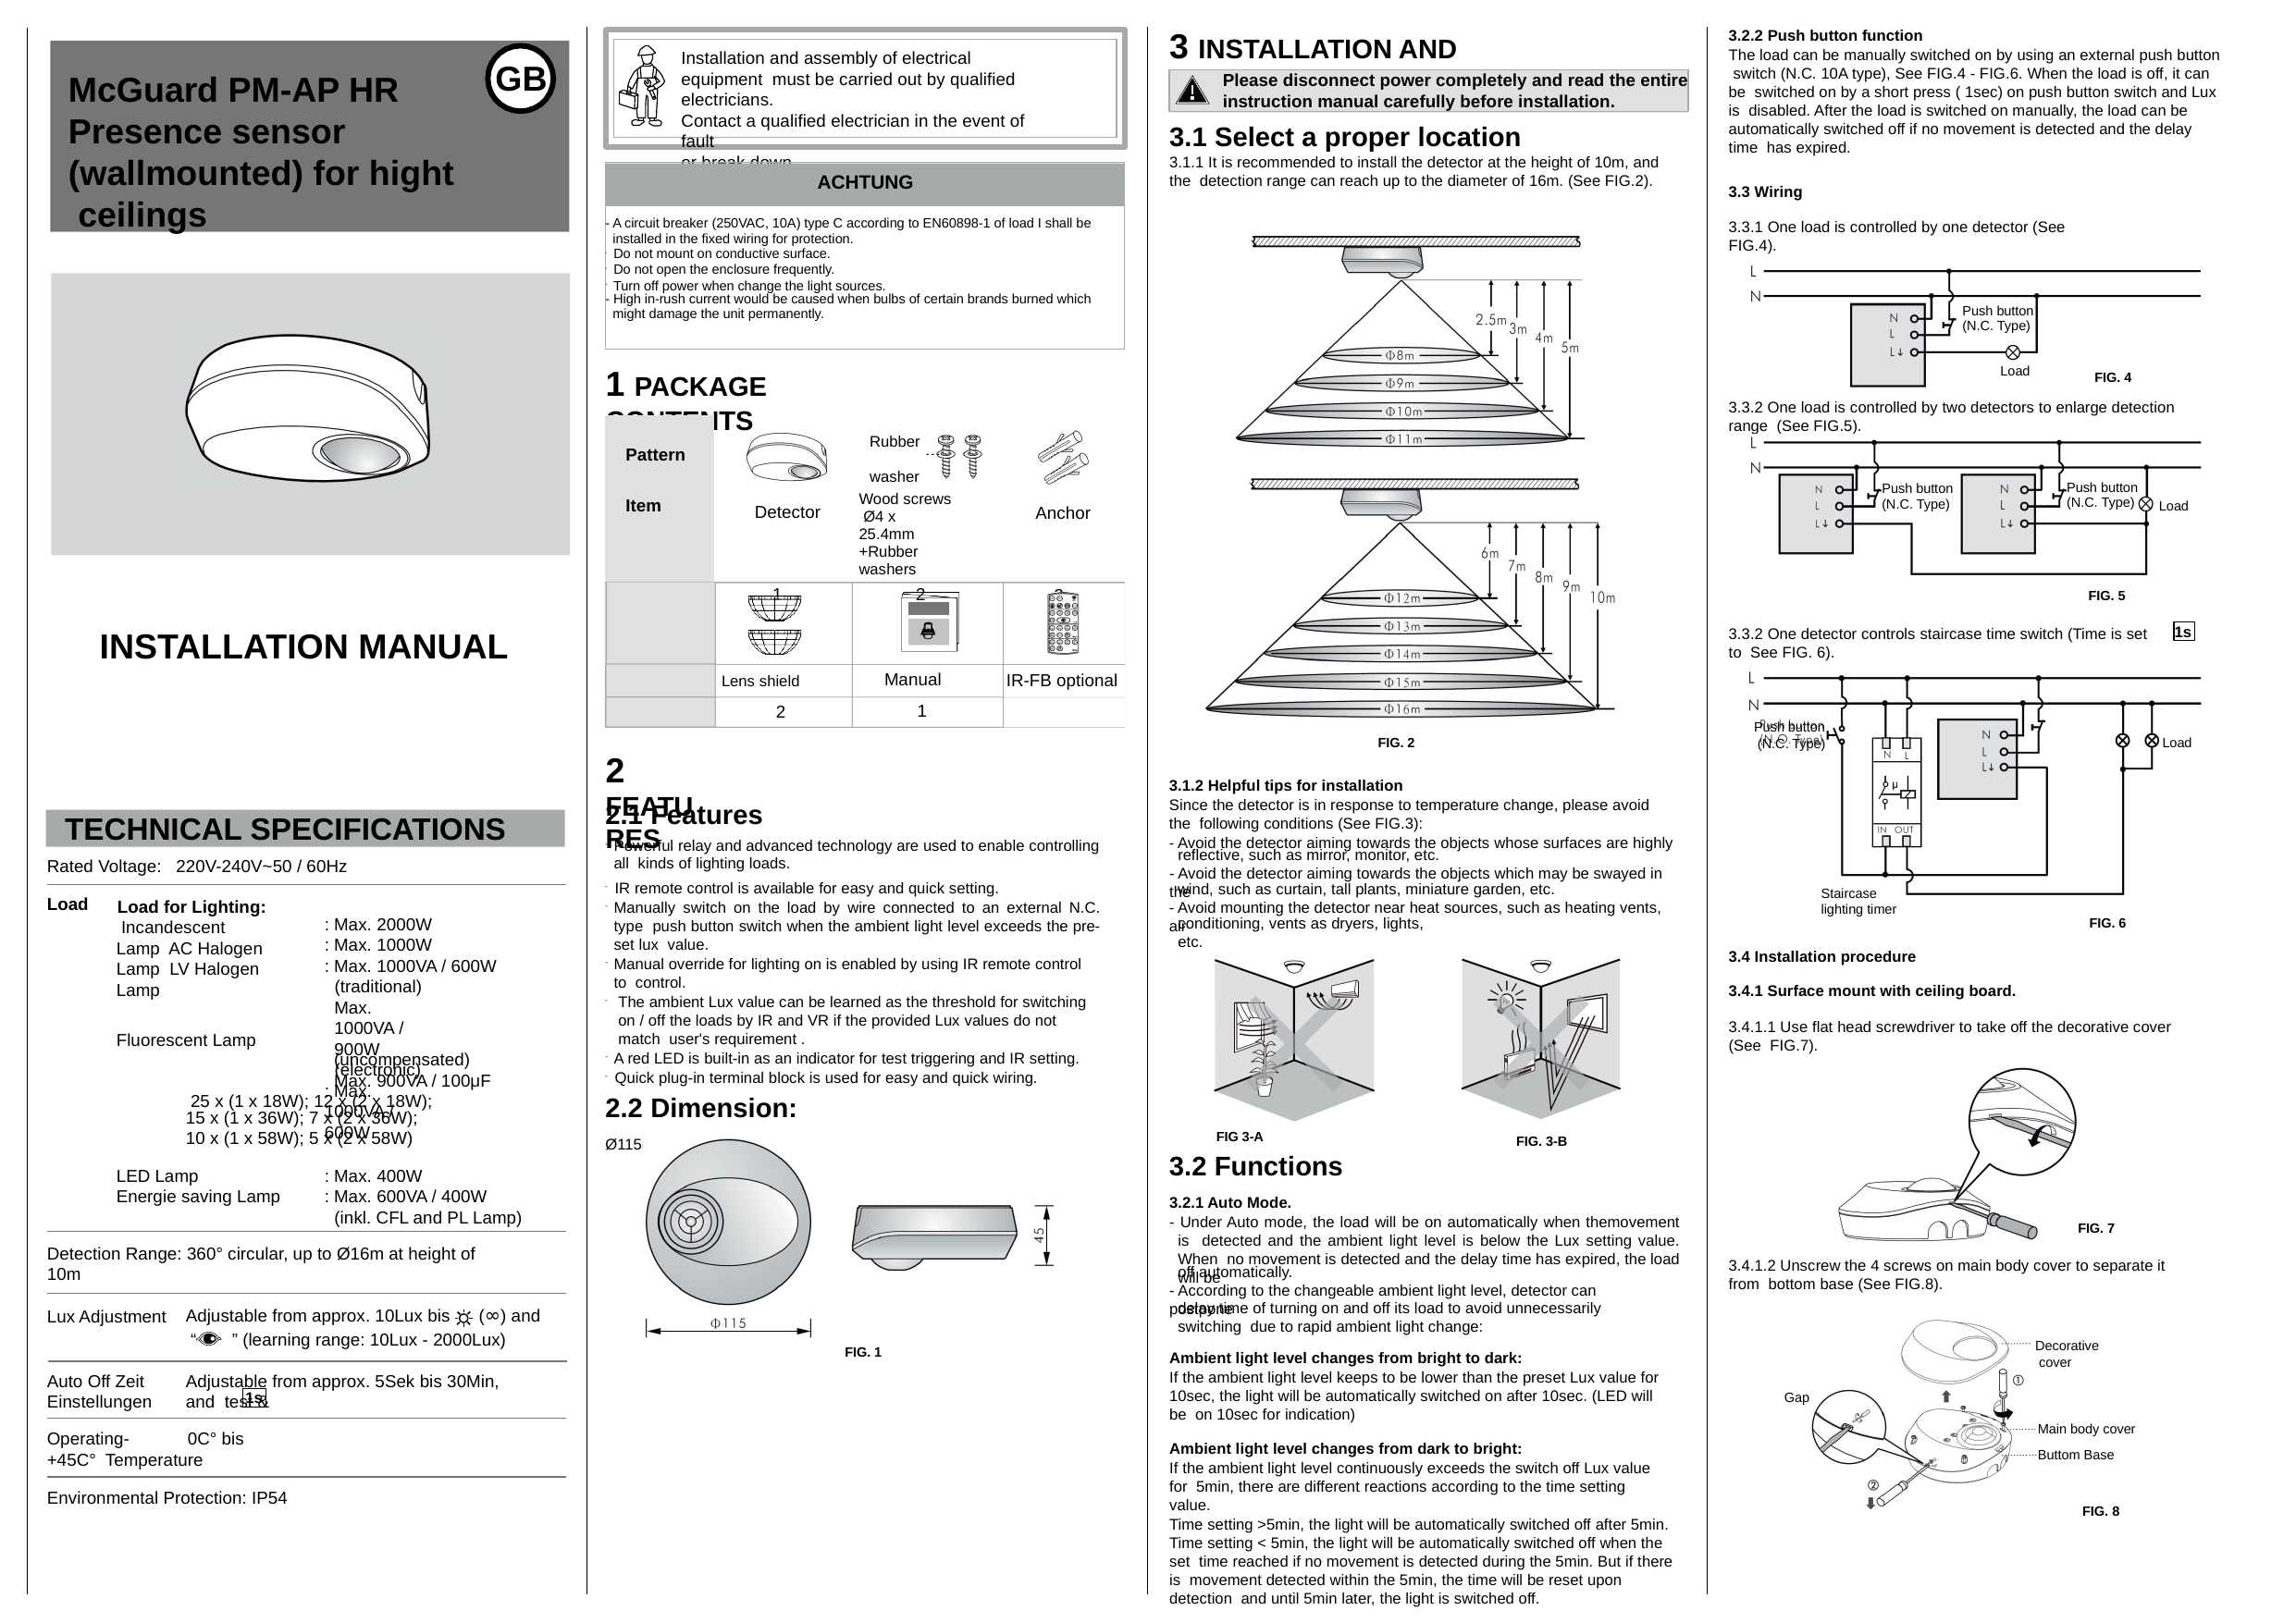

3 INSTALLATION AND WIRING
3.2.2 Push button function
The load can be manually switched on by using an external push button switch (N.C. 10A type), See FIG.4 - FIG.6. When the load is off, it can be switched on by a short press ( 1sec) on push button switch and Lux is disabled. After the load is switched on manually, the load can be automatically switched off if no movement is detected and the delay time has expired.
Installation and assembly of electrical equipment must be carried out by qualified electricians.
Contact a qualified electrician in the event of fault
or break down.
GB
McGuard PM-AP HR Presence sensor (wallmounted) for hight ceilings
Please disconnect power completely and read the entire
instruction manual carefully before installation.
3.1 Select a proper location
3.1.1 It is recommended to install the detector at the height of 10m, and the detection range can reach up to the diameter of 16m. (See FIG.2).
ACHTUNG
3.3 Wiring
3.3.1 One load is controlled by one detector (See FIG.4).
- A circuit breaker (250VAC, 10A) type C according to EN60898-1 of load I shall be
installed in the fixed wiring for protection.
Do not mount on conductive surface.
Do not open the enclosure frequently.
Turn off power when change the light sources.
- High in-rush current would be caused when bulbs of certain brands burned which
Push button
might damage the unit permanently.
(N.C. Type)
1 PACKAGE CONTENTS
Load
FIG. 4
3.3.2 One load is controlled by two detectors to enlarge detection range (See FIG.5).
| Pattern | | Rubber washer | |
| --- | --- | --- | --- |
| Item | Detector | Wood screws Ø4 x 25.4mm +Rubber washers | Anchor |
| Quantity | 1 | 2 | 2 |
Push button
Push button
(N.C. Type)
(N.C. Type)
Load
FIG. 5
Pattern
1s
INSTALLATION MANUAL
3.3.2 One detector controls staircase time switch (Time is set to See FIG. 6).
Manual 1
Item Quantity
2 FEATURES
IR-FB optional
Lens shield
2
Push button (N.C. Type)
FIG. 2
Load
3.1.2 Helpful tips for installation
Since the detector is in response to temperature change, please avoid the following conditions (See FIG.3):
- Avoid the detector aiming towards the objects whose surfaces are highly
2.1 Features
Powerful relay and advanced technology are used to enable controlling all kinds of lighting loads.
IR remote control is available for easy and quick setting.
Manually switch on the load by wire connected to an external N.C. type push button switch when the ambient light level exceeds the pre-set lux value.
Manual override for lighting on is enabled by using IR remote control to control.
The ambient Lux value can be learned as the threshold for switching on / off the loads by IR and VR if the provided Lux values do not match user's requirement .
A red LED is built-in as an indicator for test triggering and IR setting.
Quick plug-in terminal block is used for easy and quick wiring.
2.2 Dimension:
Ø115mm x 45mm
TECHNICAL SPECIFICATIONS
reflective, such as mirror, monitor, etc.
- Avoid the detector aiming towards the objects which may be swayed in the
Rated Voltage: 220V-240V~50 / 60Hz
wind, such as curtain, tall plants, miniature garden, etc.
- Avoid mounting the detector near heat sources, such as heating vents, air
Staircase lighting timer
Load
Load for Lighting: Incandescent Lamp AC Halogen Lamp LV Halogen Lamp
: Max. 2000W
: Max. 1000W
: Max. 1000VA / 600W
(traditional)
Max. 1000VA / 900W
(electronic)
: Max. 1000VA / 600W
conditioning, vents as dryers, lights, etc.
FIG. 6
3.4 Installation procedure
3.4.1 Surface mount with ceiling board.
3.4.1.1 Use flat head screwdriver to take off the decorative cover (See FIG.7).
Fluorescent Lamp
(uncompensated)
Max. 900VA / 100μF 25 x (1 x 18W); 12 x (2 x 18W);
15 x (1 x 36W); 7 x (2 x 36W);
10 x (1 x 58W); 5 x (2 x 58W)
FIG 3-A
3.2 Functions
FIG. 3-B
LED Lamp
Energie saving Lamp
: Max. 400W
: Max. 600VA / 400W
(inkl. CFL and PL Lamp)
3.2.1 Auto Mode.
- Under Auto mode, the load will be on automatically when themovement is detected and the ambient light level is below the Lux setting value. When no movement is detected and the delay time has expired, the load will be
FIG. 7
Detection Range: 360° circular, up to Ø16m at height of 10m
3.4.1.2 Unscrew the 4 screws on main body cover to separate it from bottom base (See FIG.8).
off automatically.
- According to the changeable ambient light level, detector can postpone
delay time of turning on and off its load to avoid unnecessarily switching due to rapid ambient light change:
Adjustable from approx. 10Lux bis	(∞) and “	” (learning range: 10Lux - 2000Lux)
Lux Adjustment
Decorative cover
FIG. 1
Ambient light level changes from bright to dark:
If the ambient light level keeps to be lower than the preset Lux value for 10sec, the light will be automatically switched on after 10sec. (LED will be on 10sec for indication)
Ambient light level changes from dark to bright:
If the ambient light level continuously exceeds the switch off Lux value for 5min, there are different reactions according to the time setting value.
Time setting >5min, the light will be automatically switched off after 5min. Time setting < 5min, the light will be automatically switched off when the set time reached if no movement is detected during the 5min. But if there is movement detected within the 5min, the time will be reset upon detection and until 5min later, the light is switched off.
Auto Off Zeit Einstellungen
Adjustable from approx. 5Sek bis 30Min, and test &
1s
Gap
Main body cover
Operating-	0C° bis +45C° Temperature
Environmental Protection: IP54
Buttom Base
FIG. 8